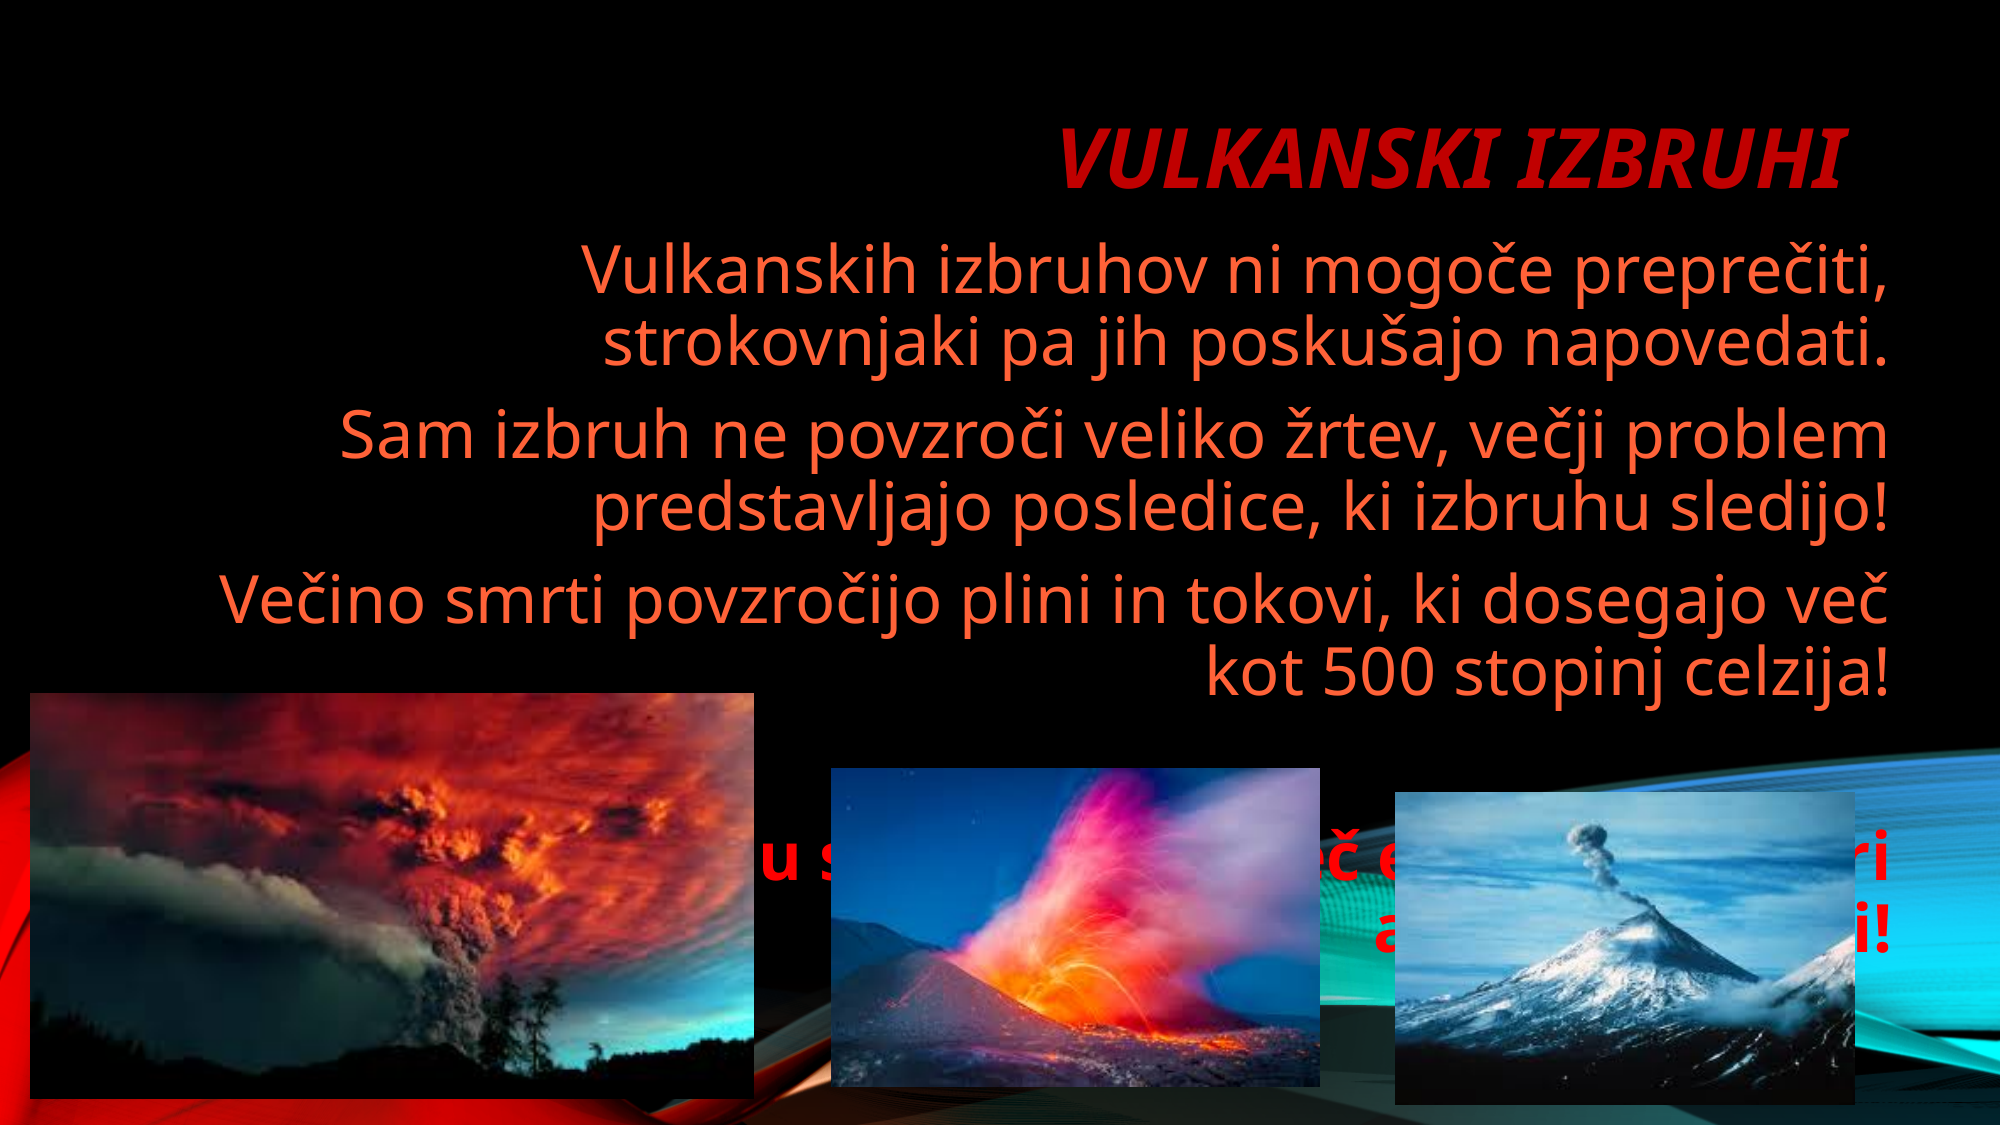

# Vulkanski izbruhi
Vulkanskih izbruhov ni mogoče preprečiti, strokovnjaki pa jih poskušajo napovedati.
 Sam izbruh ne povzroči veliko žrtev, večji problem predstavljajo posledice, ki izbruhu sledijo!
Večino smrti povzročijo plini in tokovi, ki dosegajo več kot 500 stopinj celzija!
Ob izbruhu se sprosti 6x več energije kot pri atomski bombi!